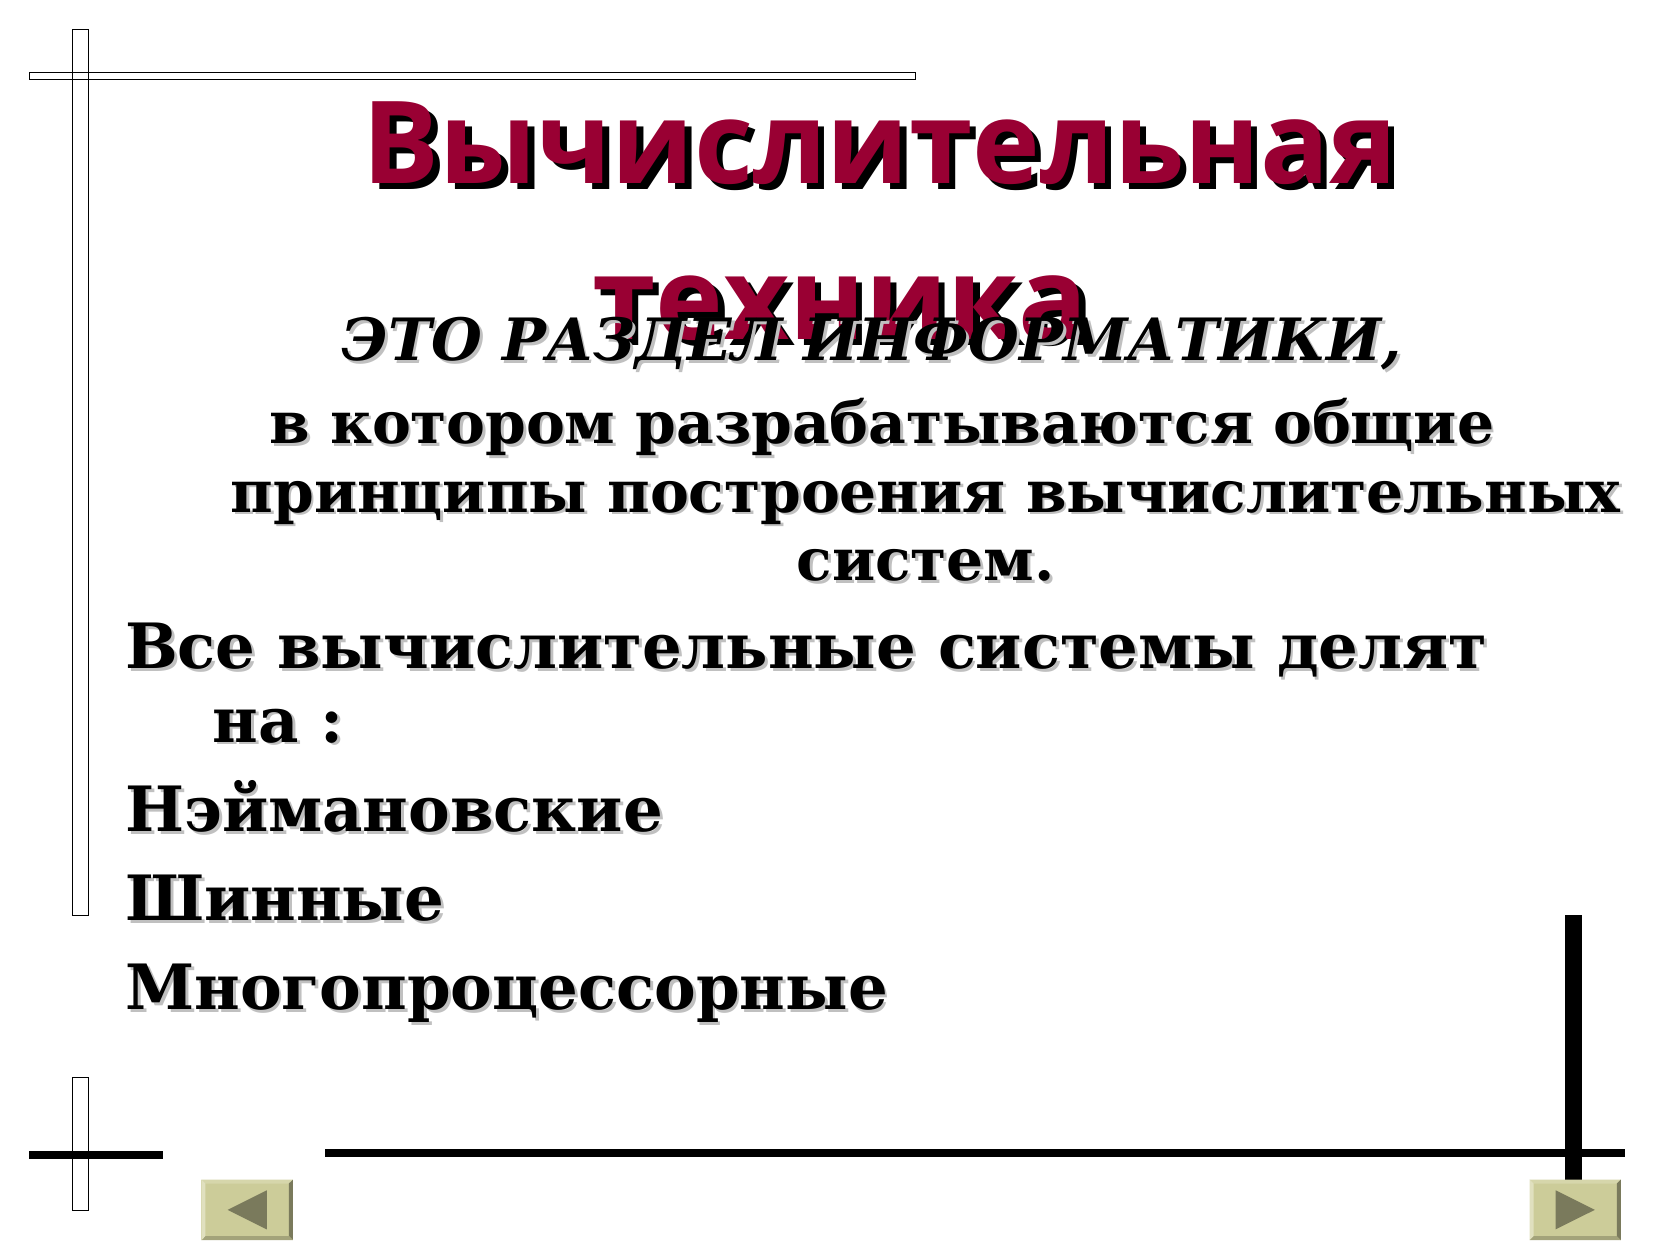

# Вычислительная техника
ЭТО РАЗДЕЛ ИНФОРМАТИКИ,
в котором разрабатываются общие принципы построения вычислительных систем.
Все вычислительные системы делят на :
Нэймановские
Шинные
Многопроцессорные